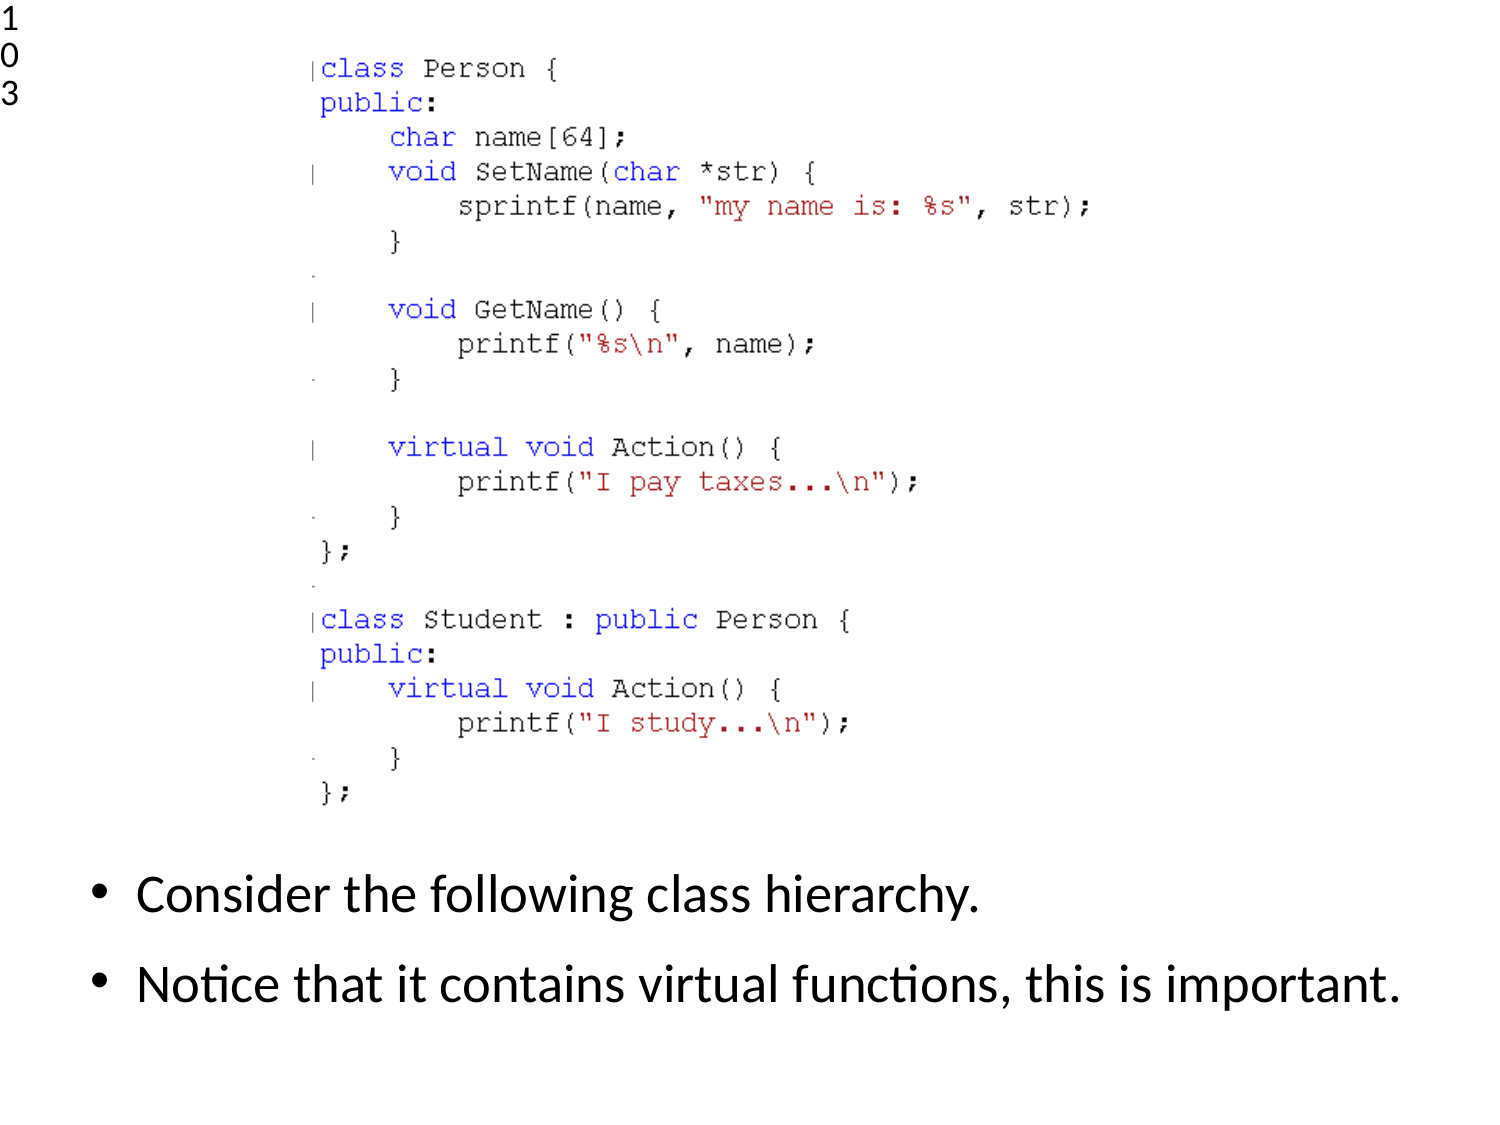

# Consider the following class hierarchy.
Notice that it contains virtual functions, this is important.